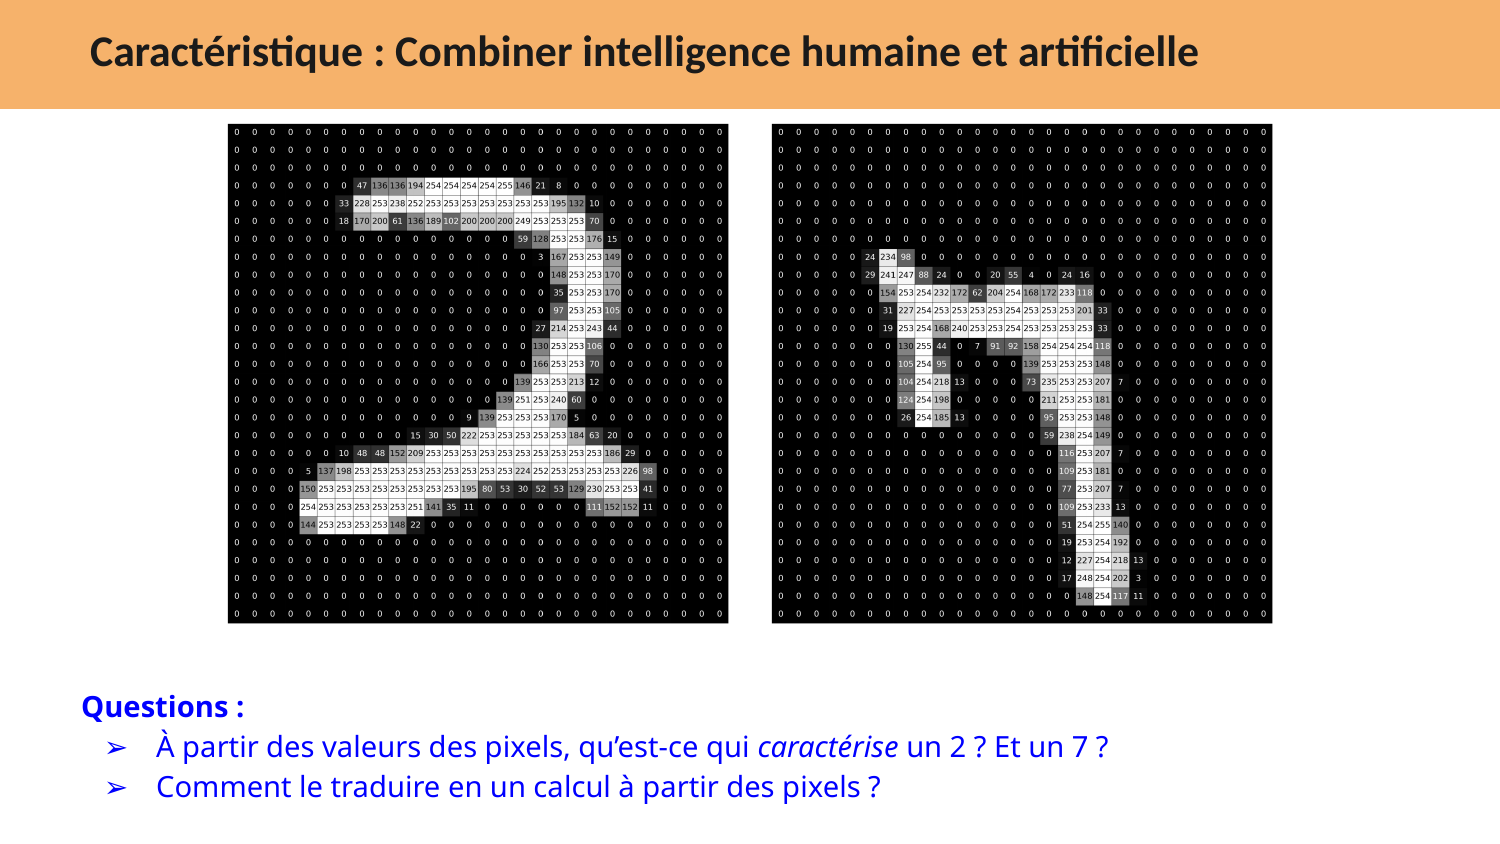

Caractéristique : Combiner intelligence humaine et artificielle
Questions :
À partir des valeurs des pixels, qu’est-ce qui caractérise un 2 ? Et un 7 ?
Comment le traduire en un calcul à partir des pixels ?